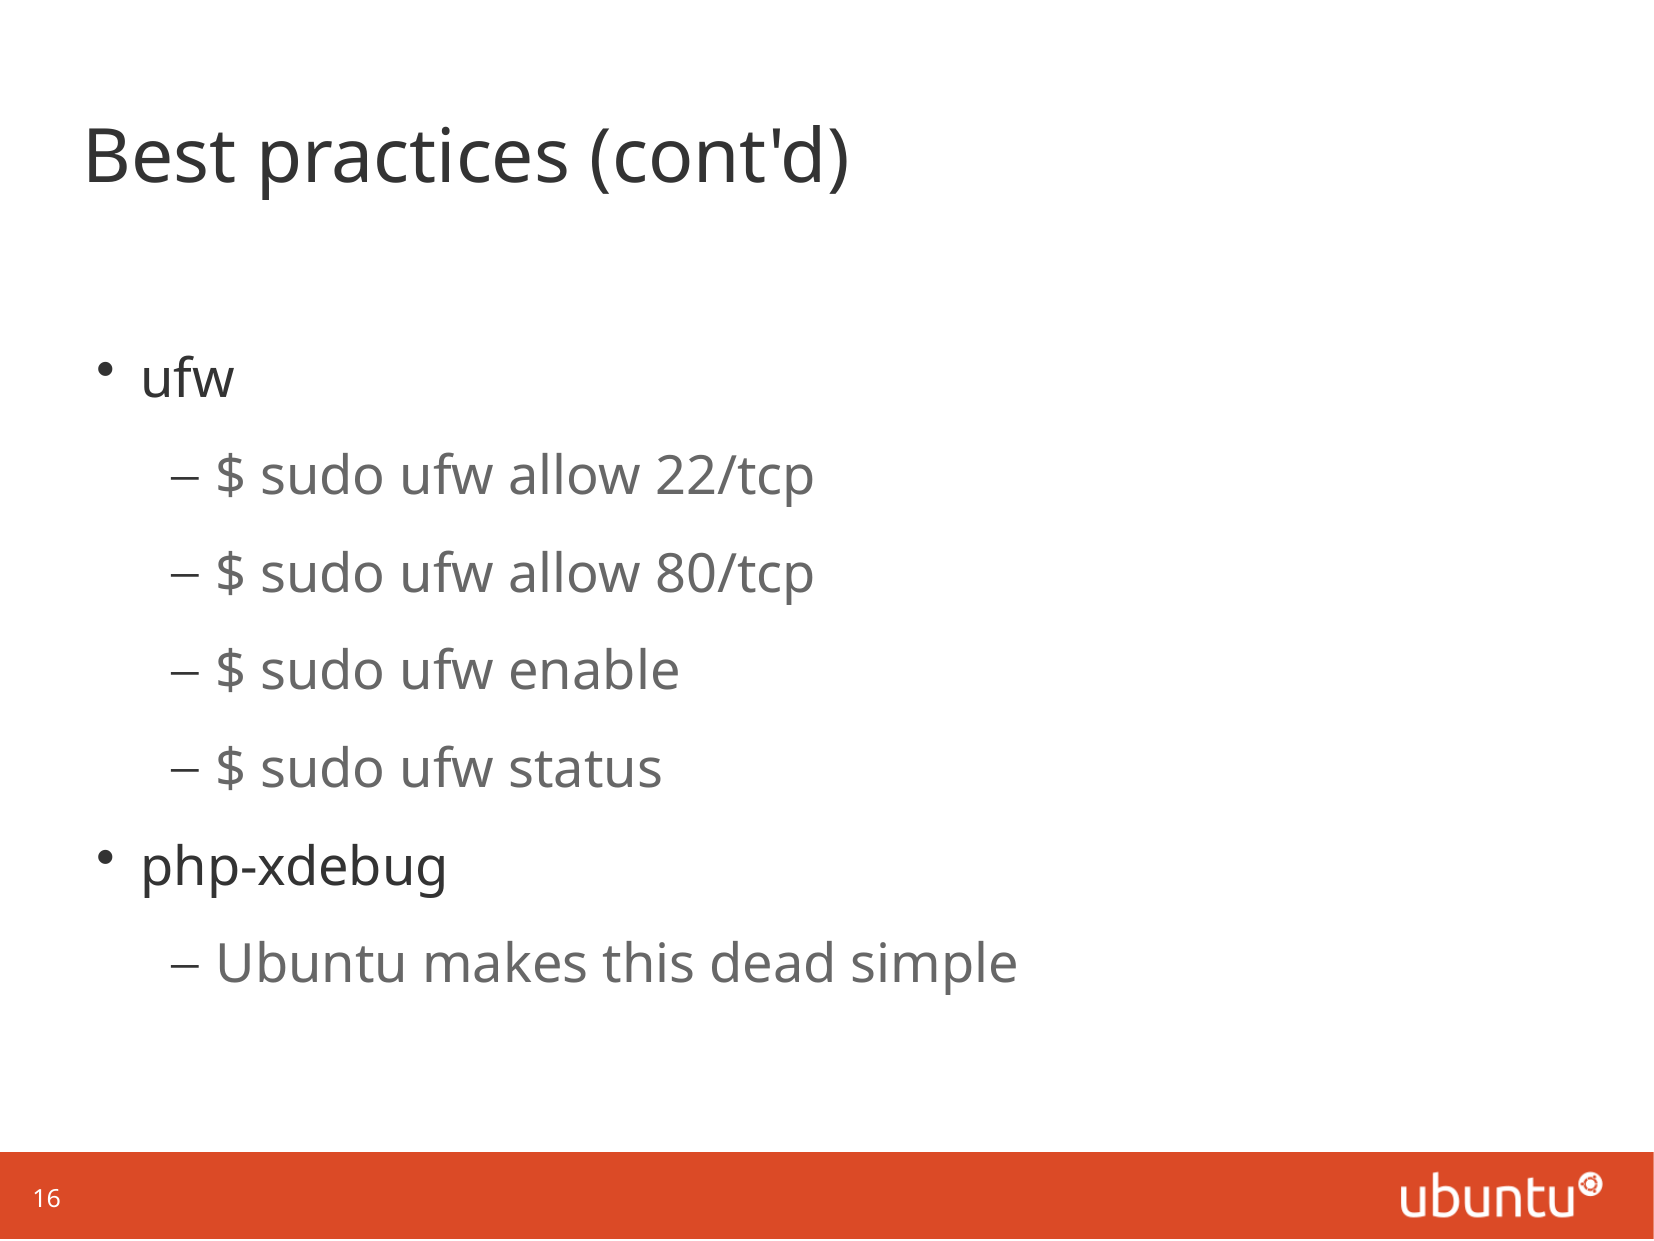

# Best practices (cont'd)
ufw
$ sudo ufw allow 22/tcp
$ sudo ufw allow 80/tcp
$ sudo ufw enable
$ sudo ufw status
php-xdebug
Ubuntu makes this dead simple